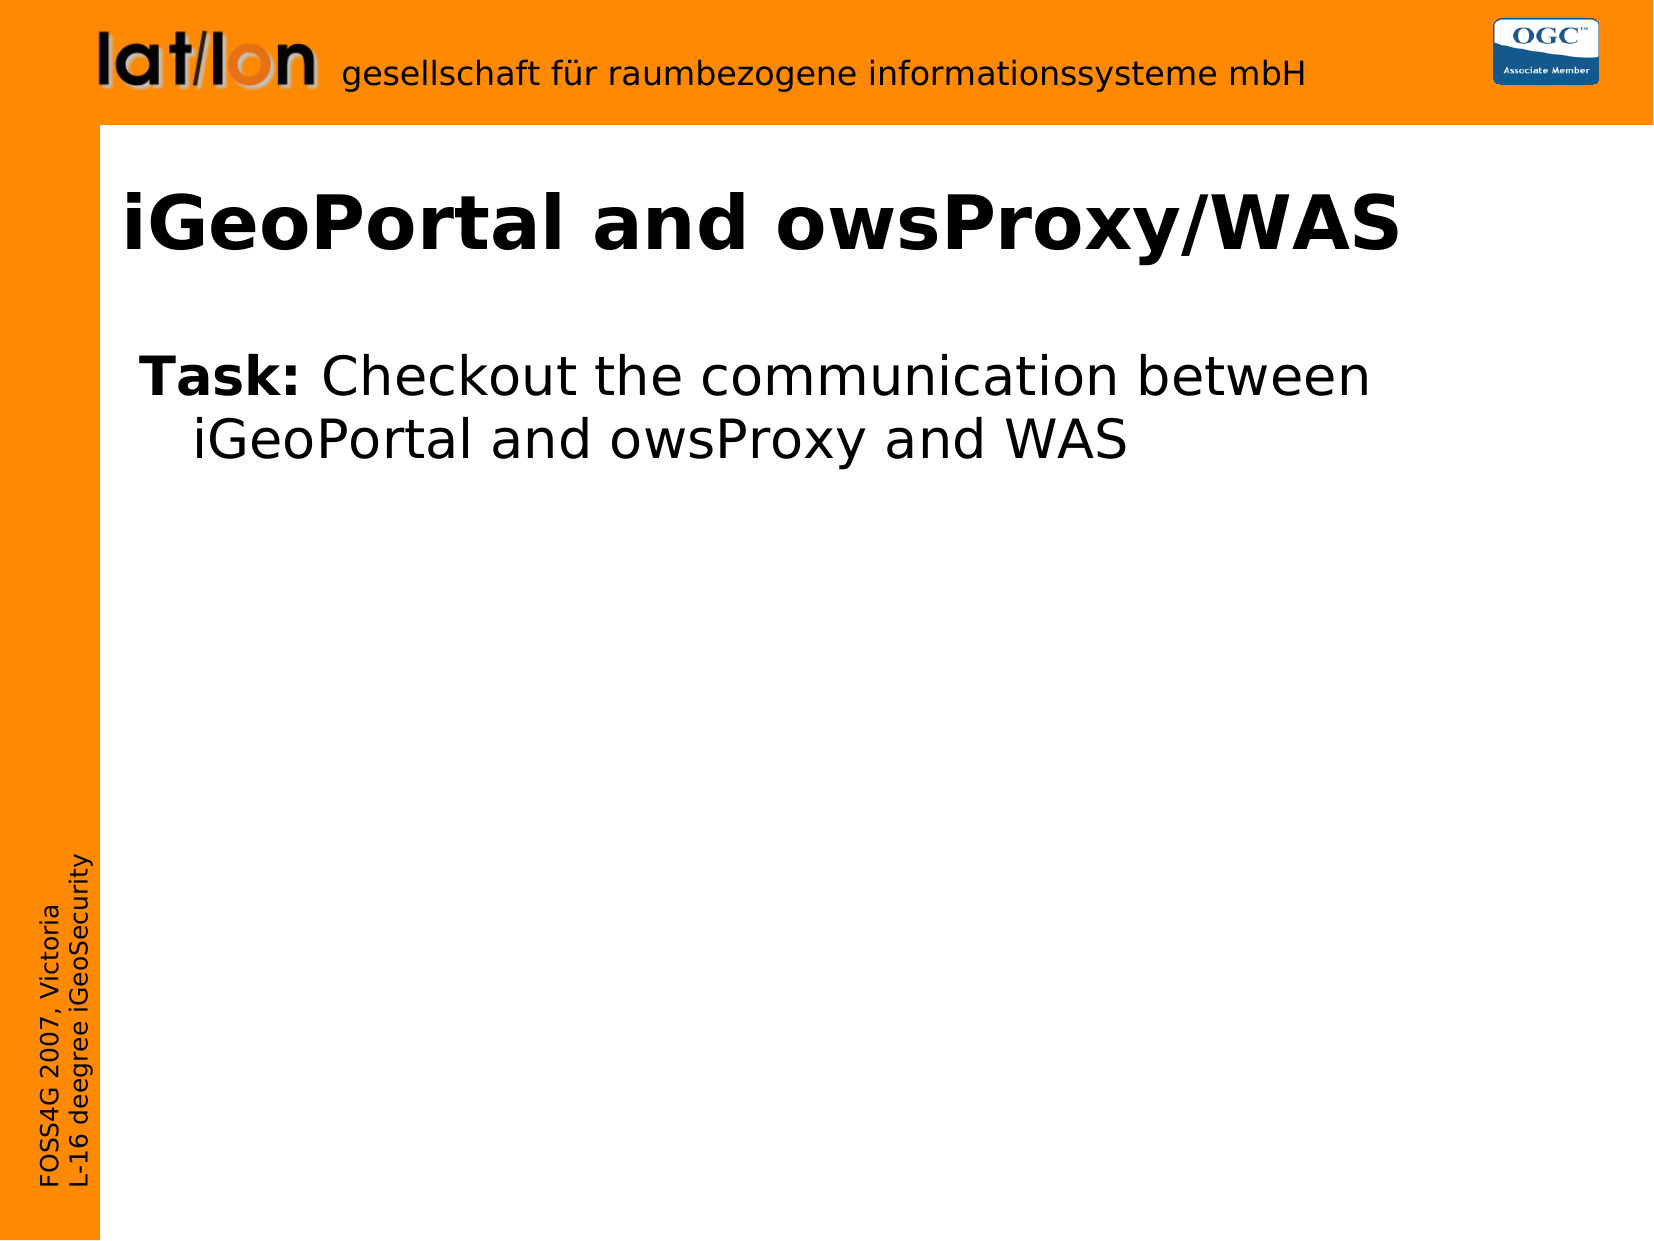

# iGeoPortal and owsProxy/WAS
Task: Checkout the communication between iGeoPortal and owsProxy and WAS